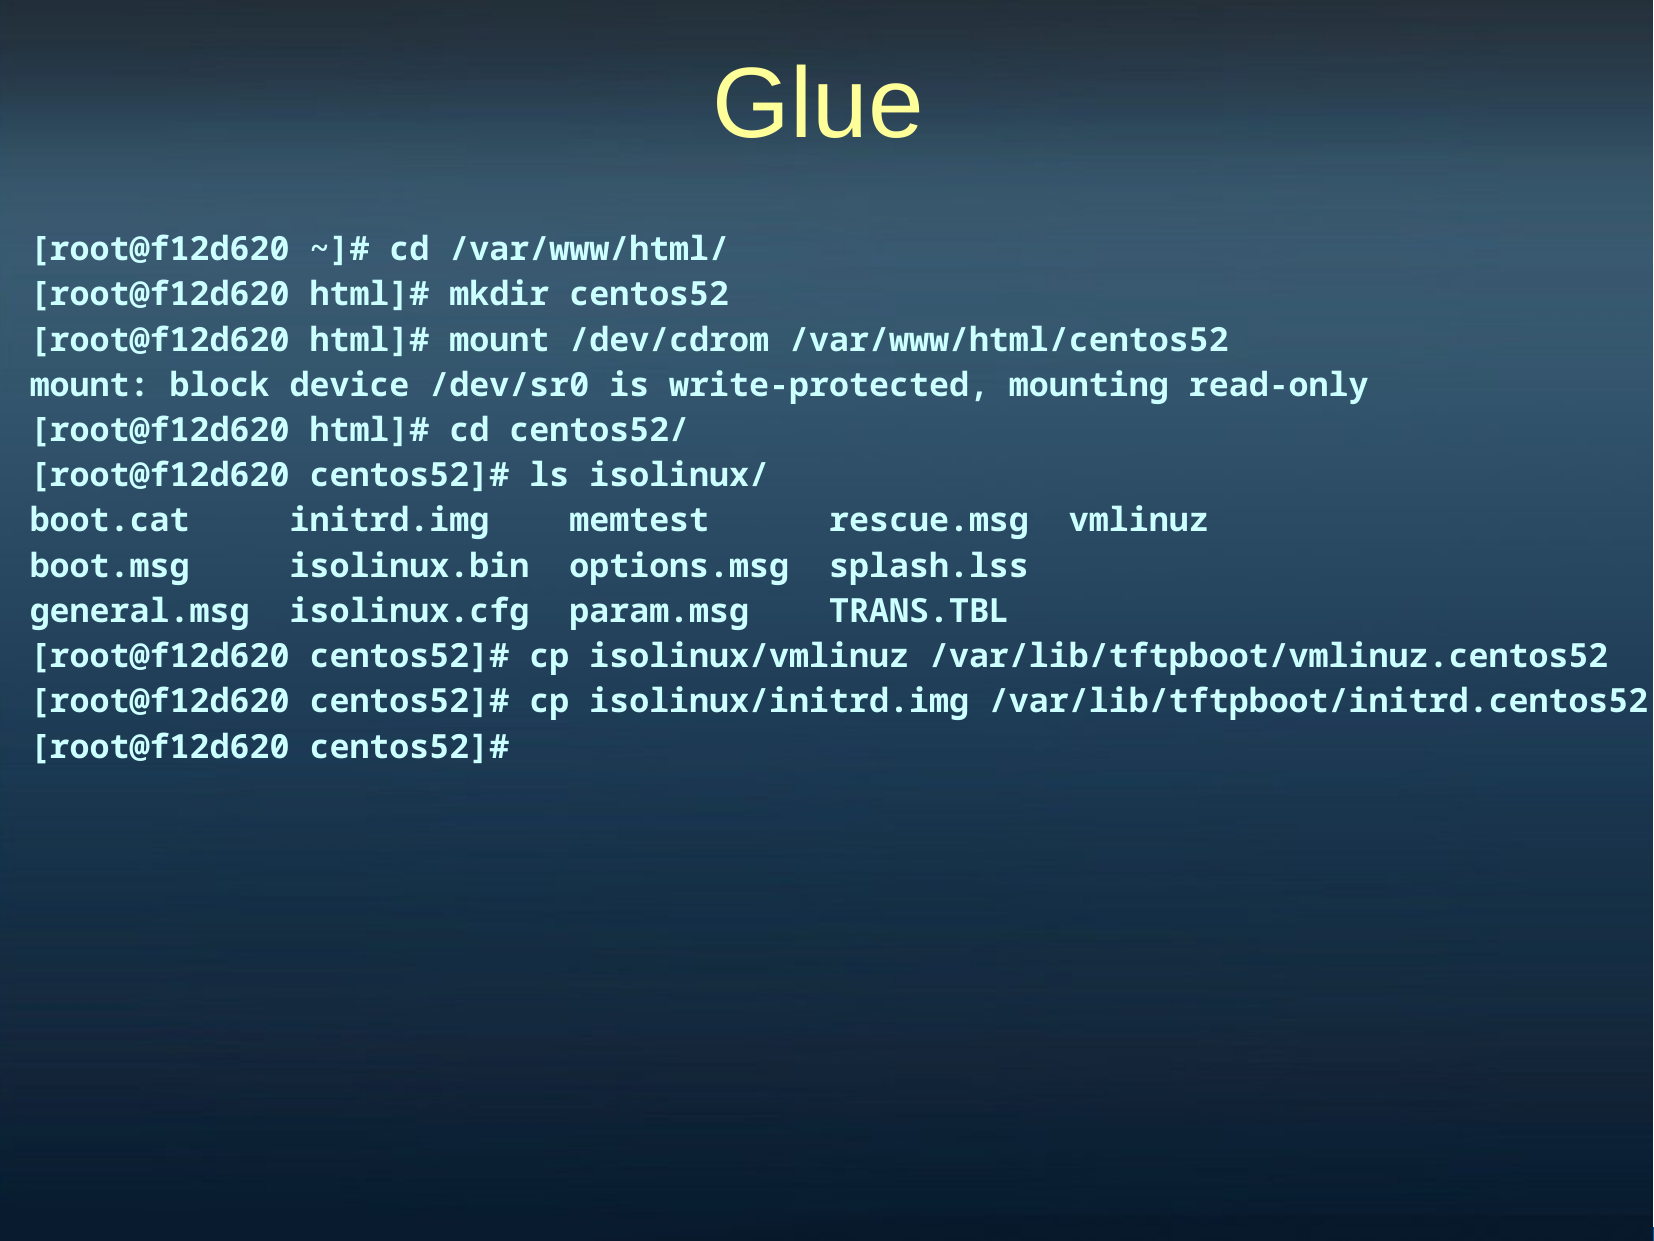

# Glue
[root@f12d620 ~]# cd /var/www/html/
[root@f12d620 html]# mkdir centos52
[root@f12d620 html]# mount /dev/cdrom /var/www/html/centos52
mount: block device /dev/sr0 is write-protected, mounting read-only
[root@f12d620 html]# cd centos52/
[root@f12d620 centos52]# ls isolinux/
boot.cat initrd.img memtest rescue.msg vmlinuz
boot.msg isolinux.bin options.msg splash.lss
general.msg isolinux.cfg param.msg TRANS.TBL
[root@f12d620 centos52]# cp isolinux/vmlinuz /var/lib/tftpboot/vmlinuz.centos52
[root@f12d620 centos52]# cp isolinux/initrd.img /var/lib/tftpboot/initrd.centos52
[root@f12d620 centos52]#